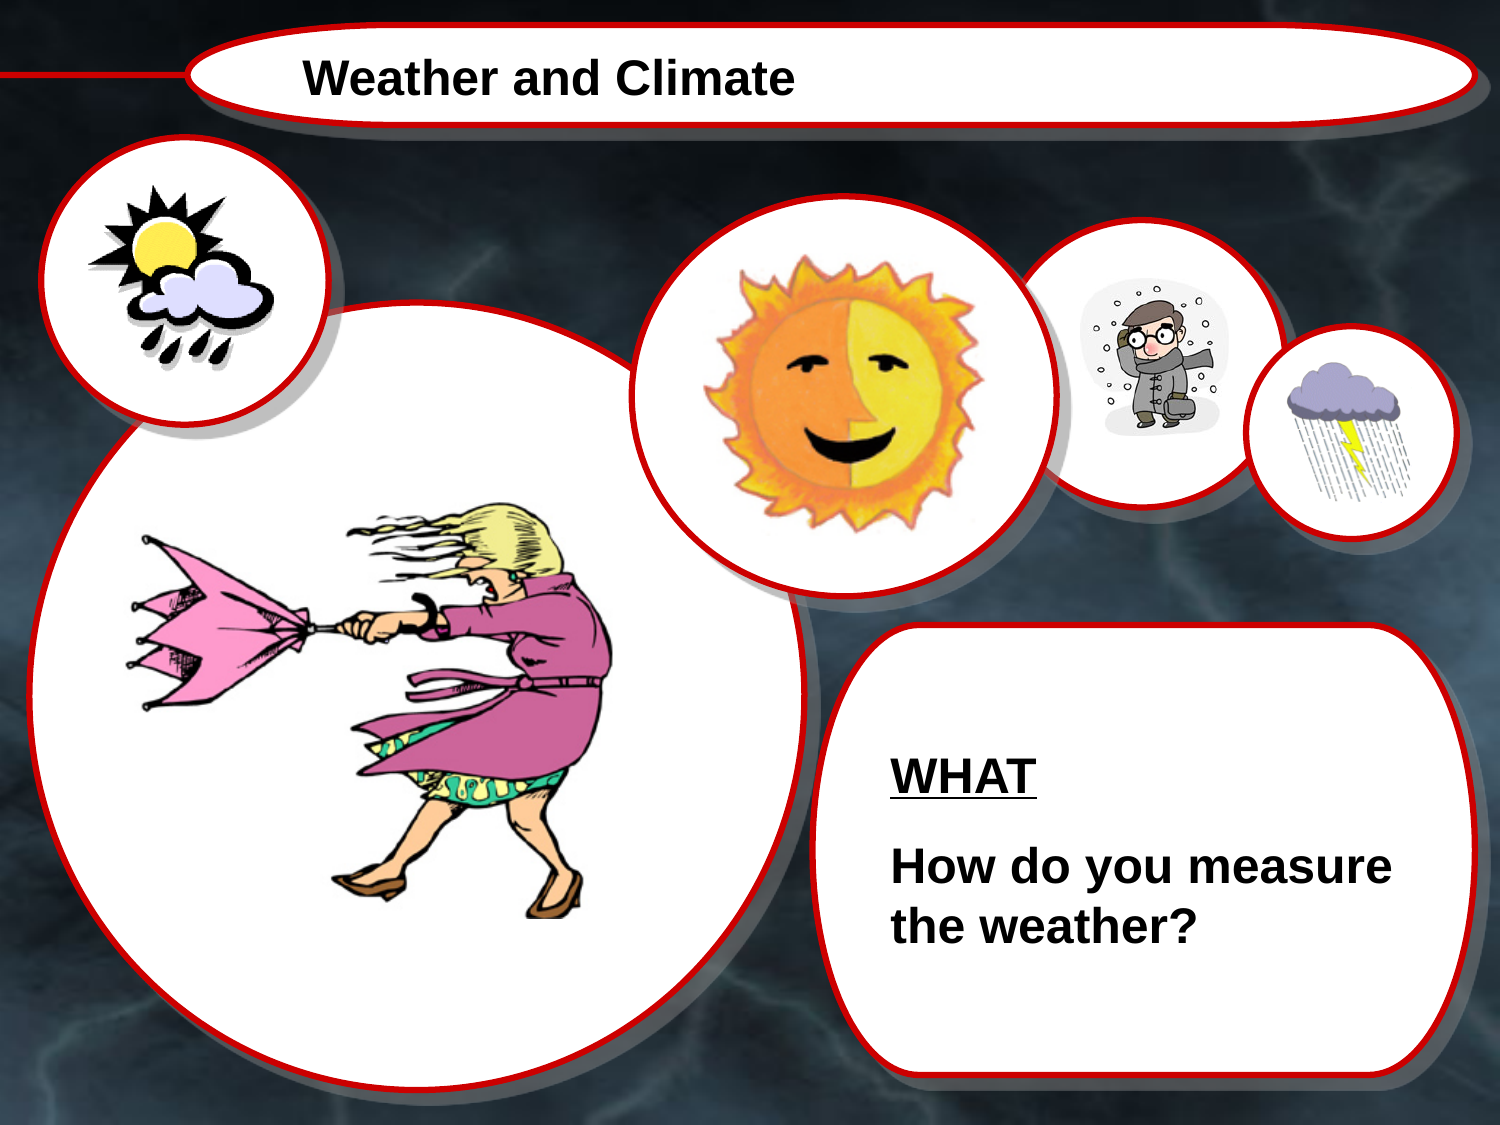

Weather and Climate
WHAT
How do you measure the weather?